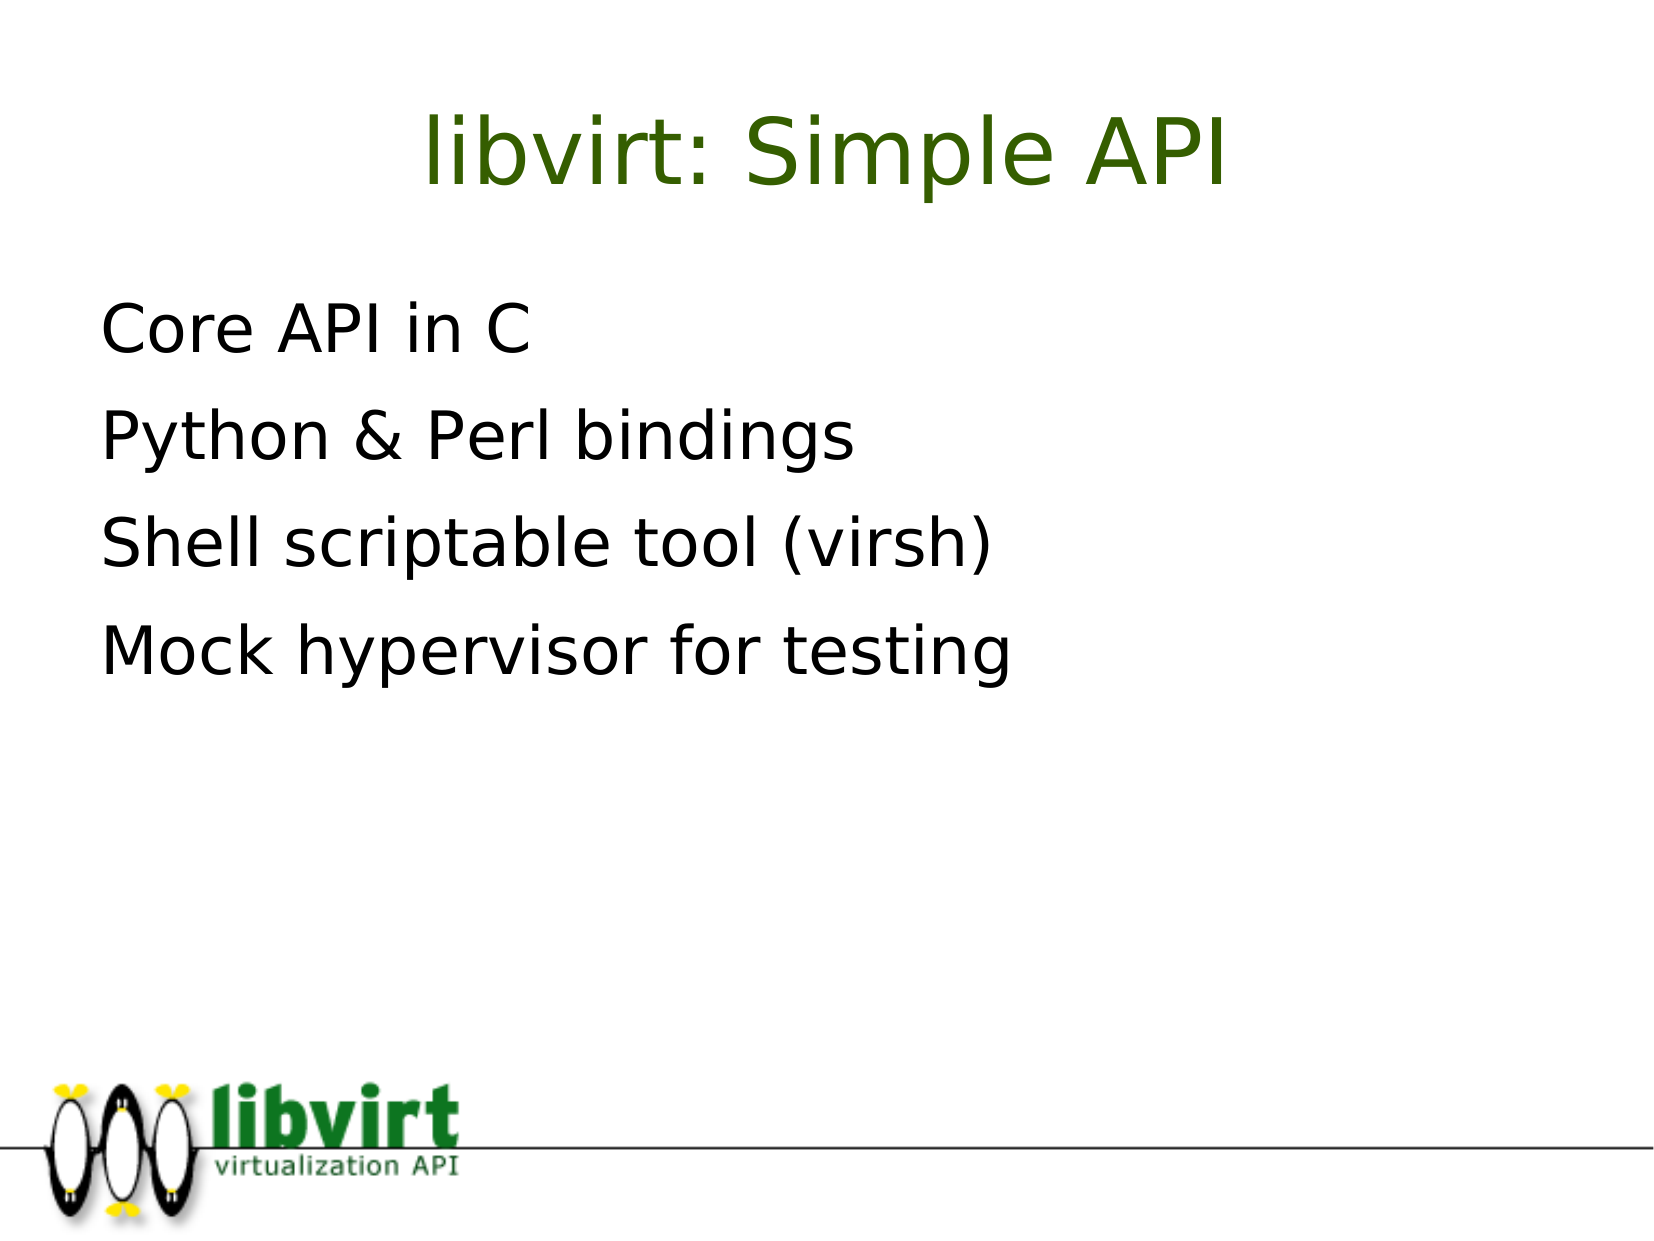

# libvirt: Simple API
Core API in C
Python & Perl bindings
Shell scriptable tool (virsh)
Mock hypervisor for testing